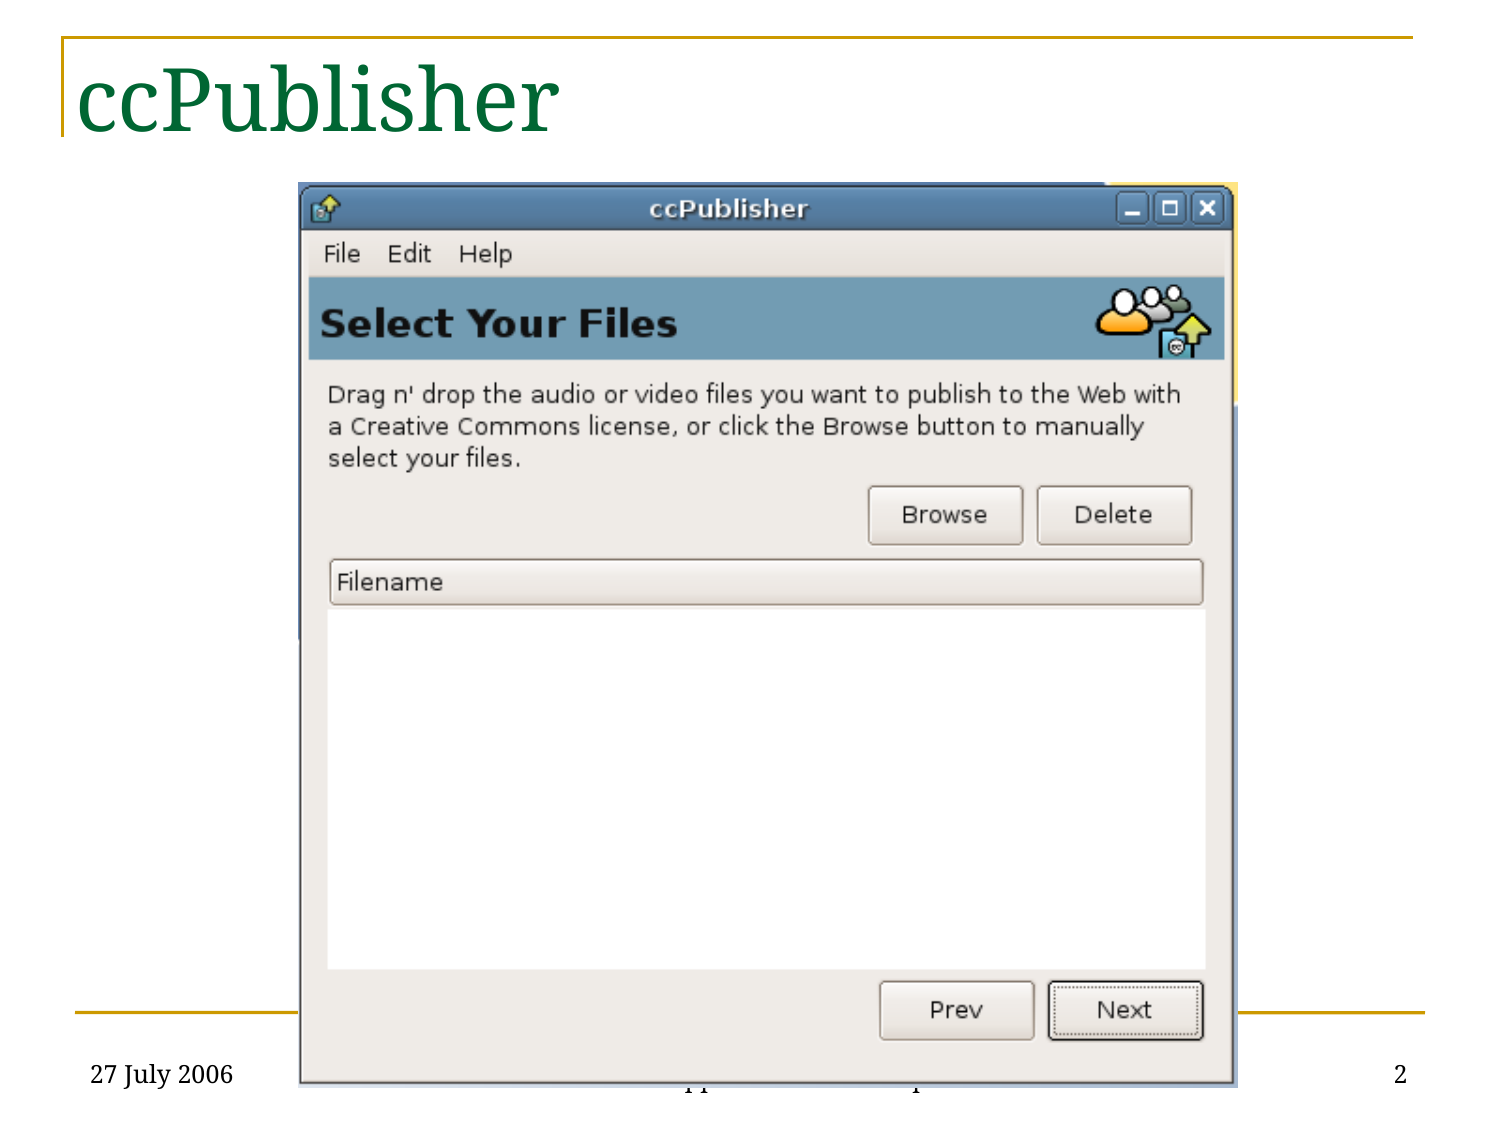

# ccPublisher
Extensible Applications with Zope 3
27 July 2006
2